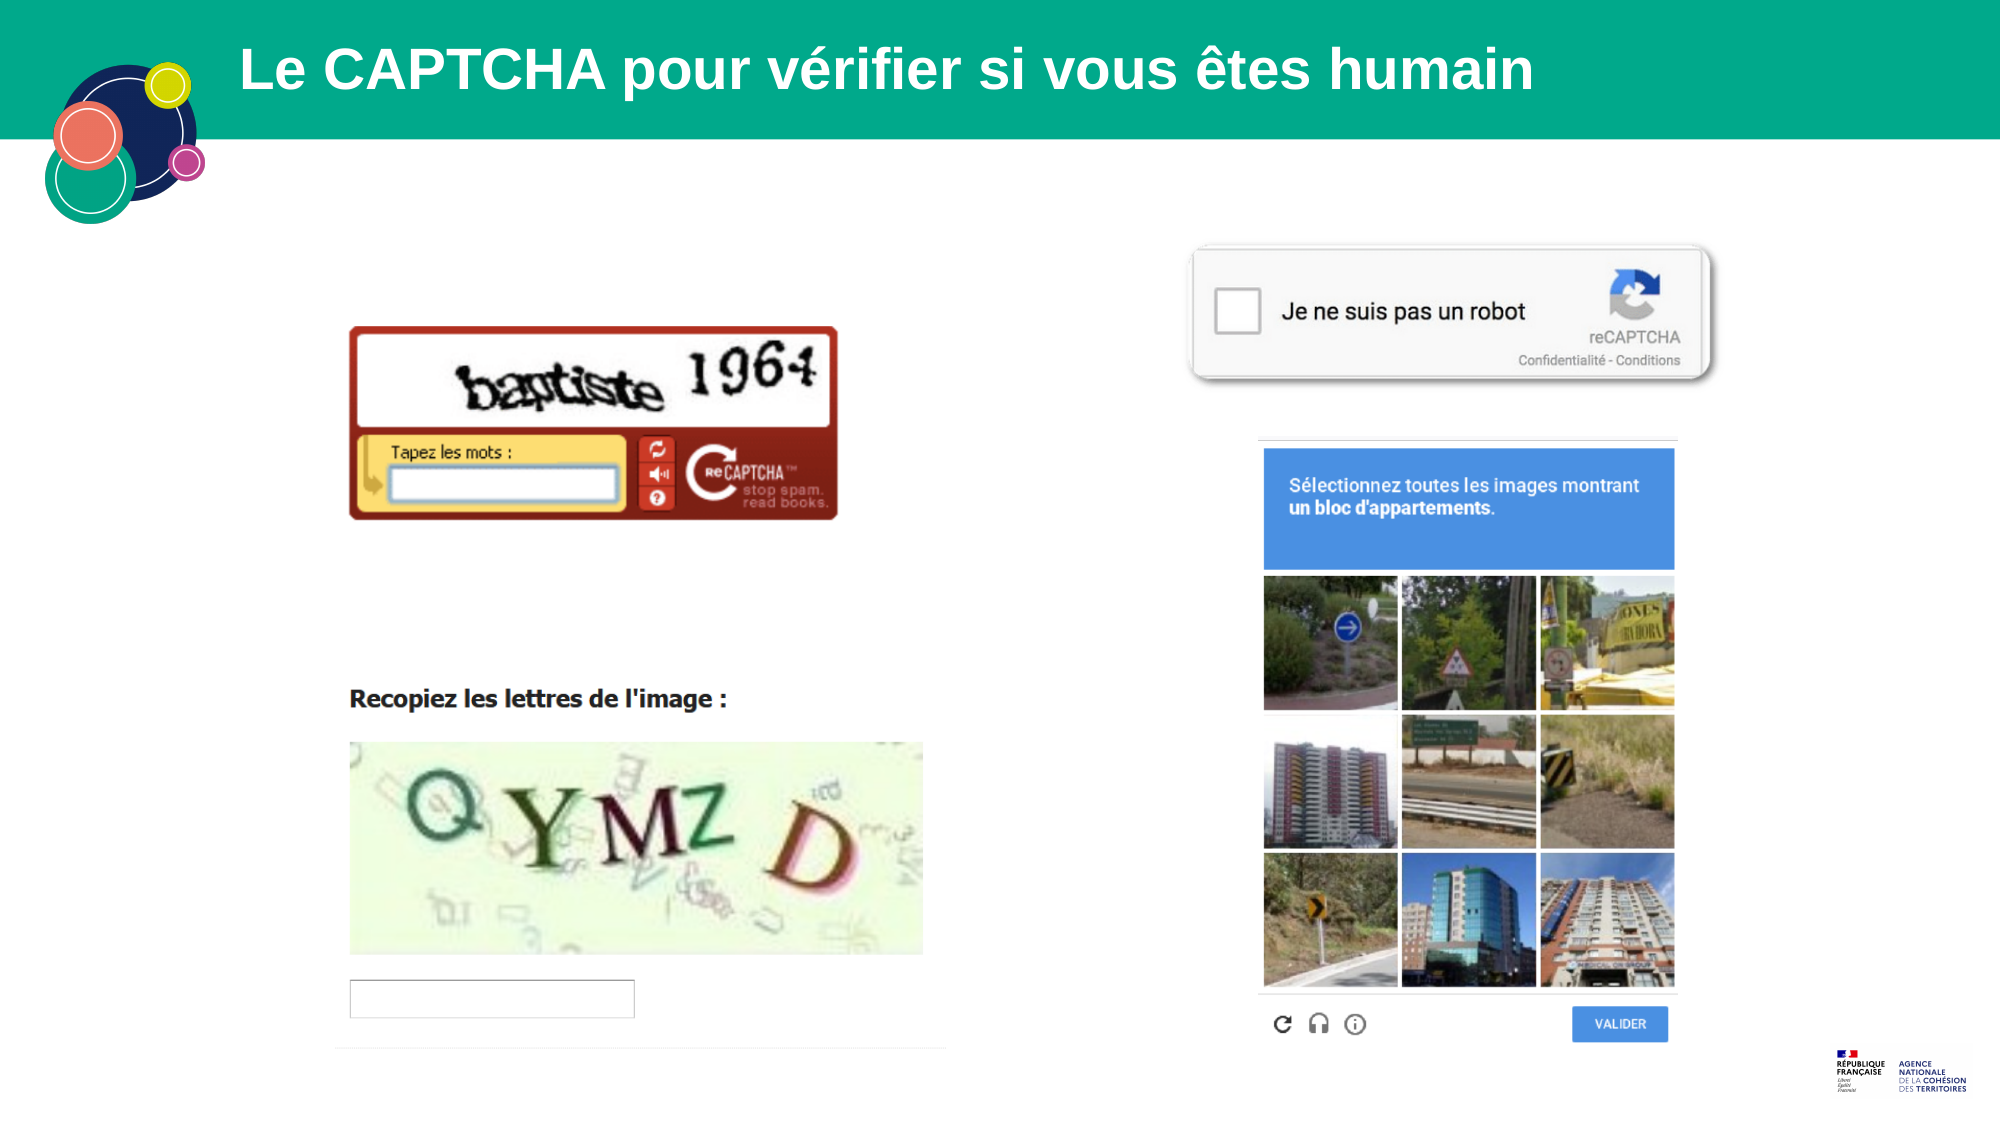

Le CAPTCHA pour vérifier si vous êtes humain
1
Possibilité de partager